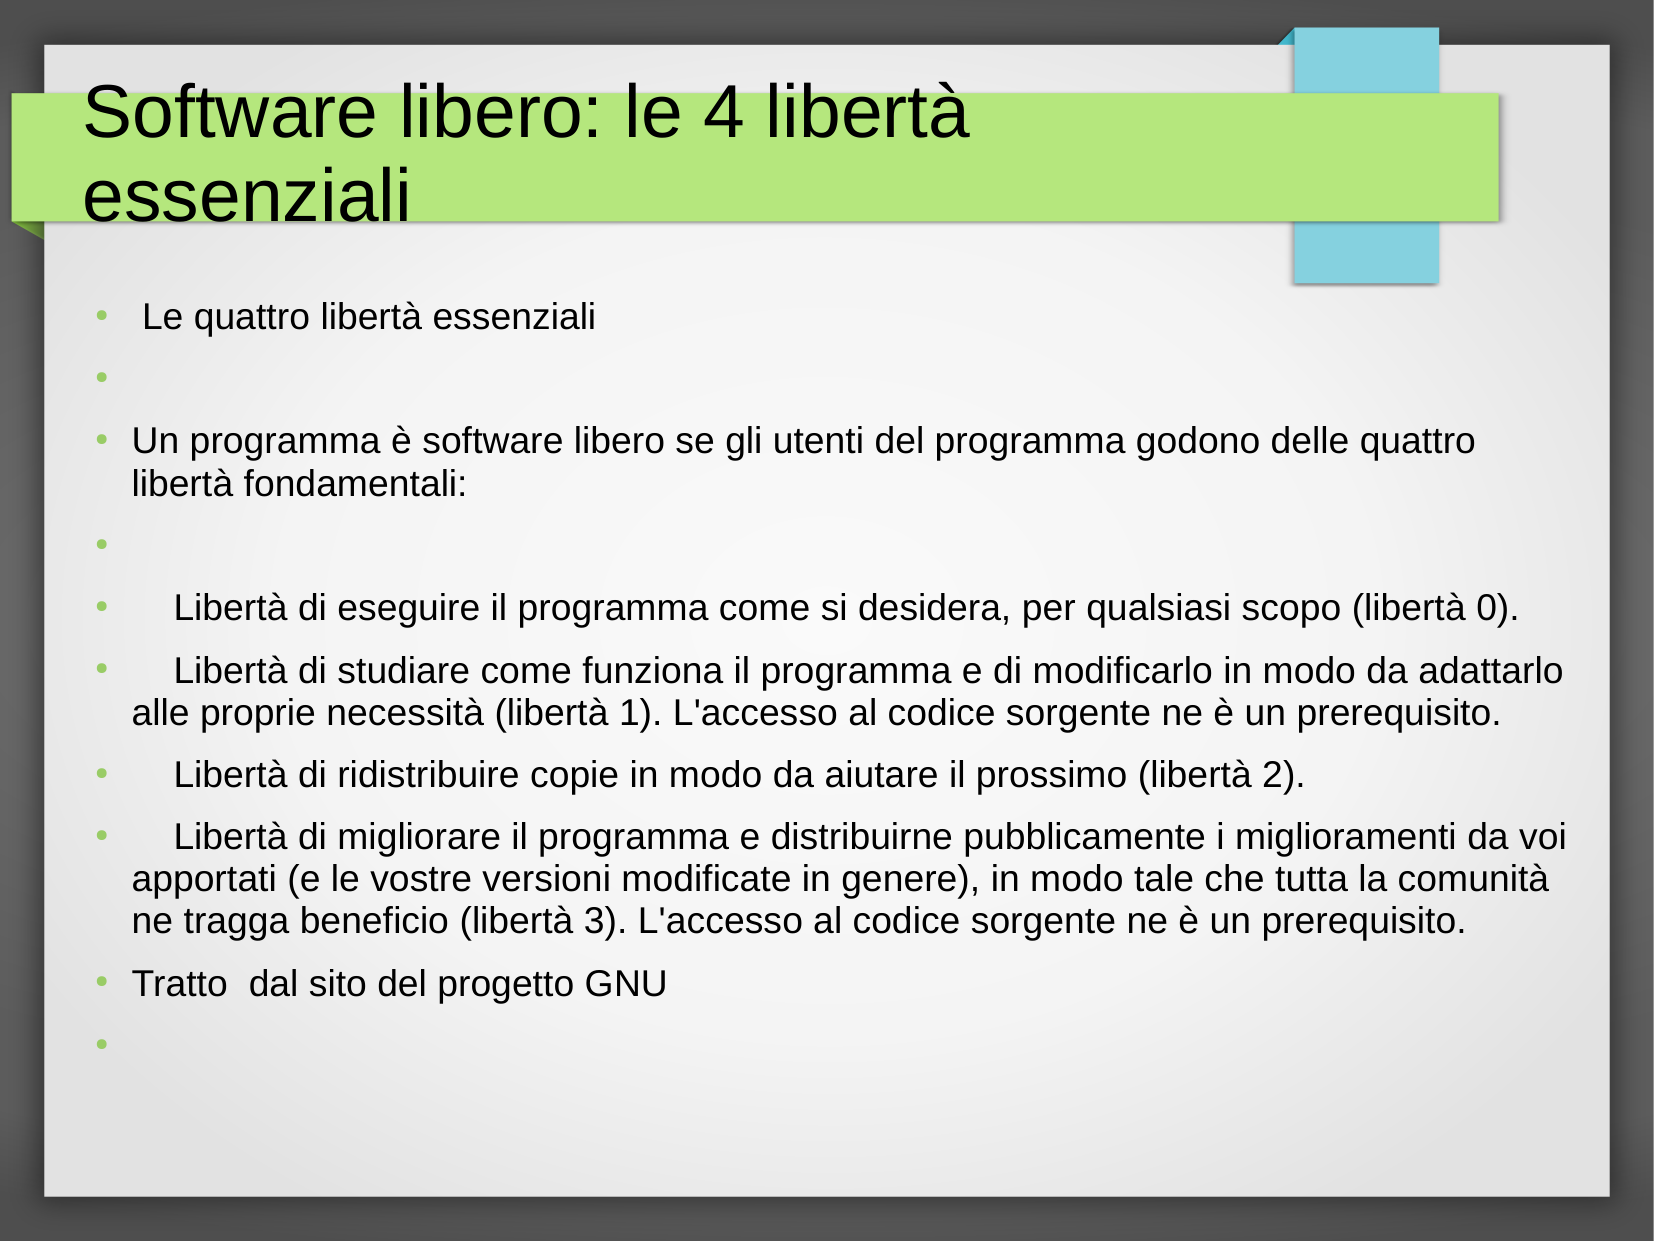

# Software libero: le 4 libertà essenziali
 Le quattro libertà essenziali
Un programma è software libero se gli utenti del programma godono delle quattro libertà fondamentali:
 Libertà di eseguire il programma come si desidera, per qualsiasi scopo (libertà 0).
 Libertà di studiare come funziona il programma e di modificarlo in modo da adattarlo alle proprie necessità (libertà 1). L'accesso al codice sorgente ne è un prerequisito.
 Libertà di ridistribuire copie in modo da aiutare il prossimo (libertà 2).
 Libertà di migliorare il programma e distribuirne pubblicamente i miglioramenti da voi apportati (e le vostre versioni modificate in genere), in modo tale che tutta la comunità ne tragga beneficio (libertà 3). L'accesso al codice sorgente ne è un prerequisito.
Tratto dal sito del progetto GNU